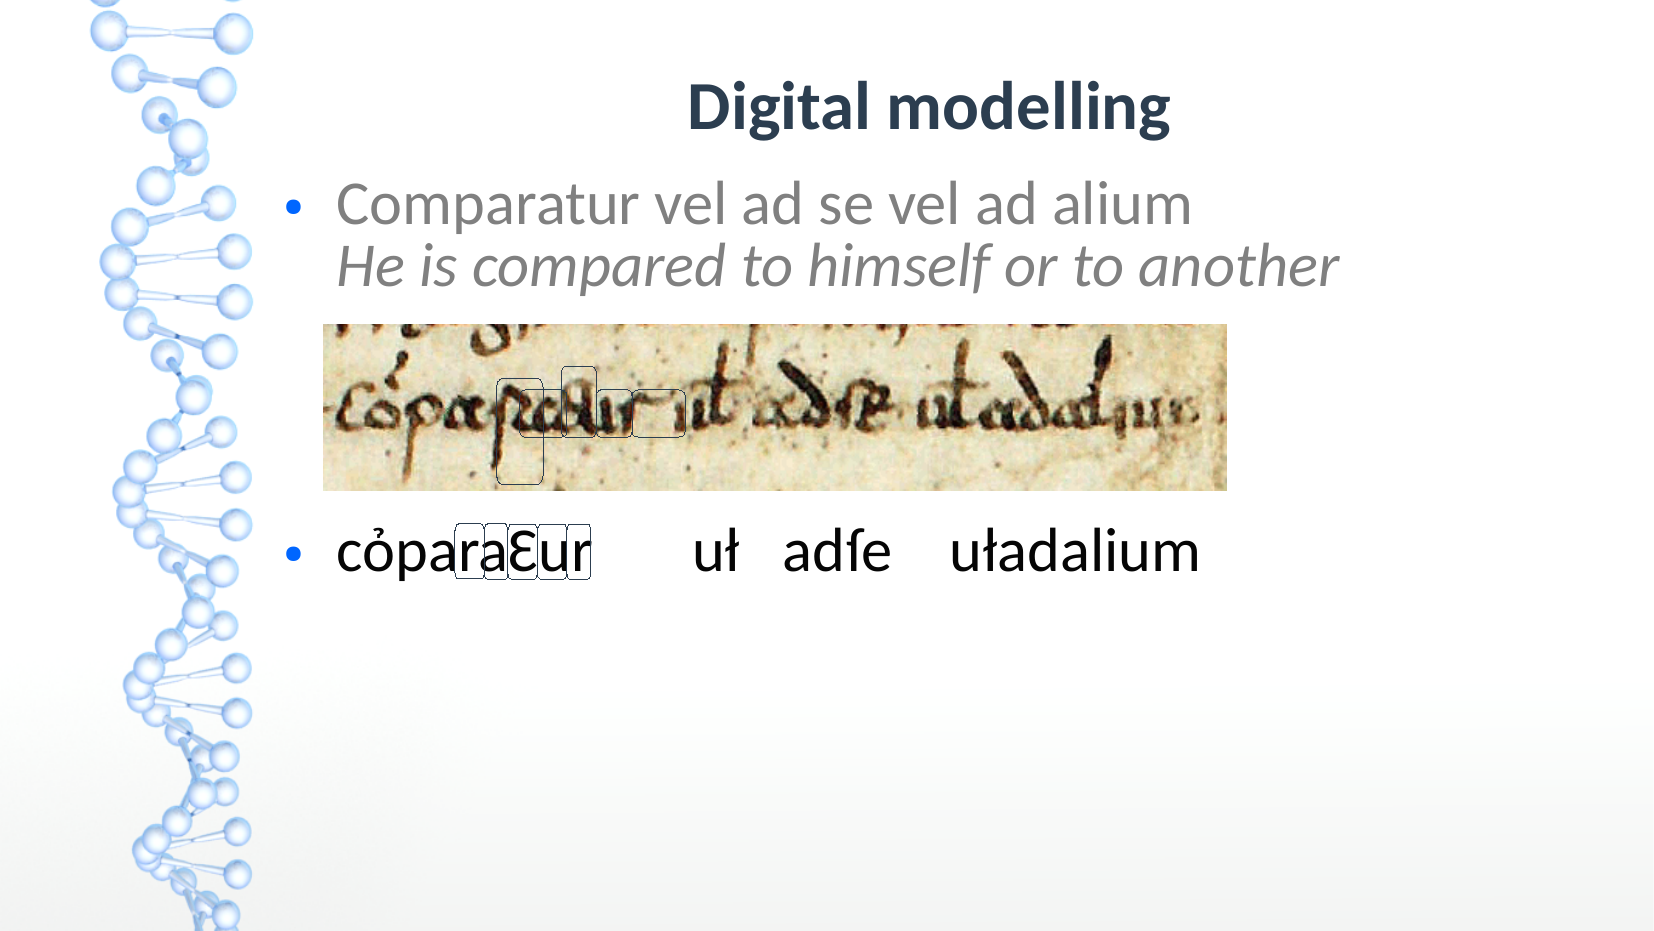

# Digital modelling
Comparatur vel ad se vel ad alium
He is compared to himself or to another
cỏparaƐur uł adſe uładalium